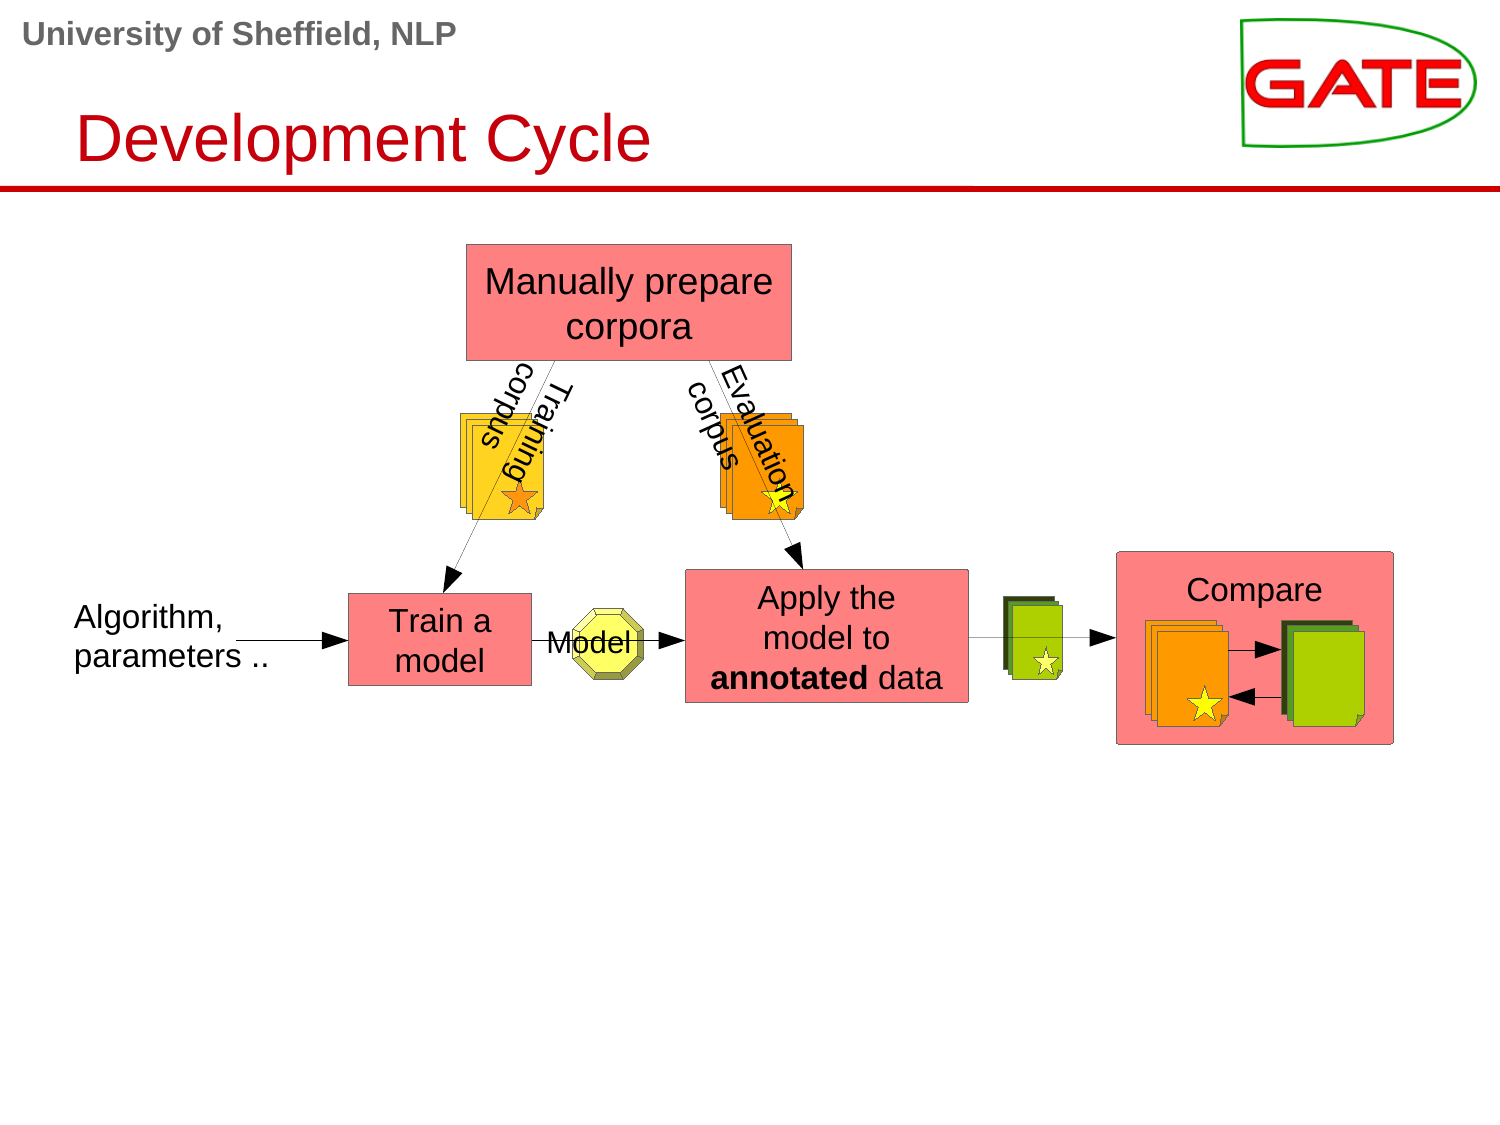

# Development Cycle
Manually prepare
corpora
Training
corpus
Evaluation
corpus
Compare
Apply the
model to
annotated data
Algorithm,
parameters ..
Train a
model
Model